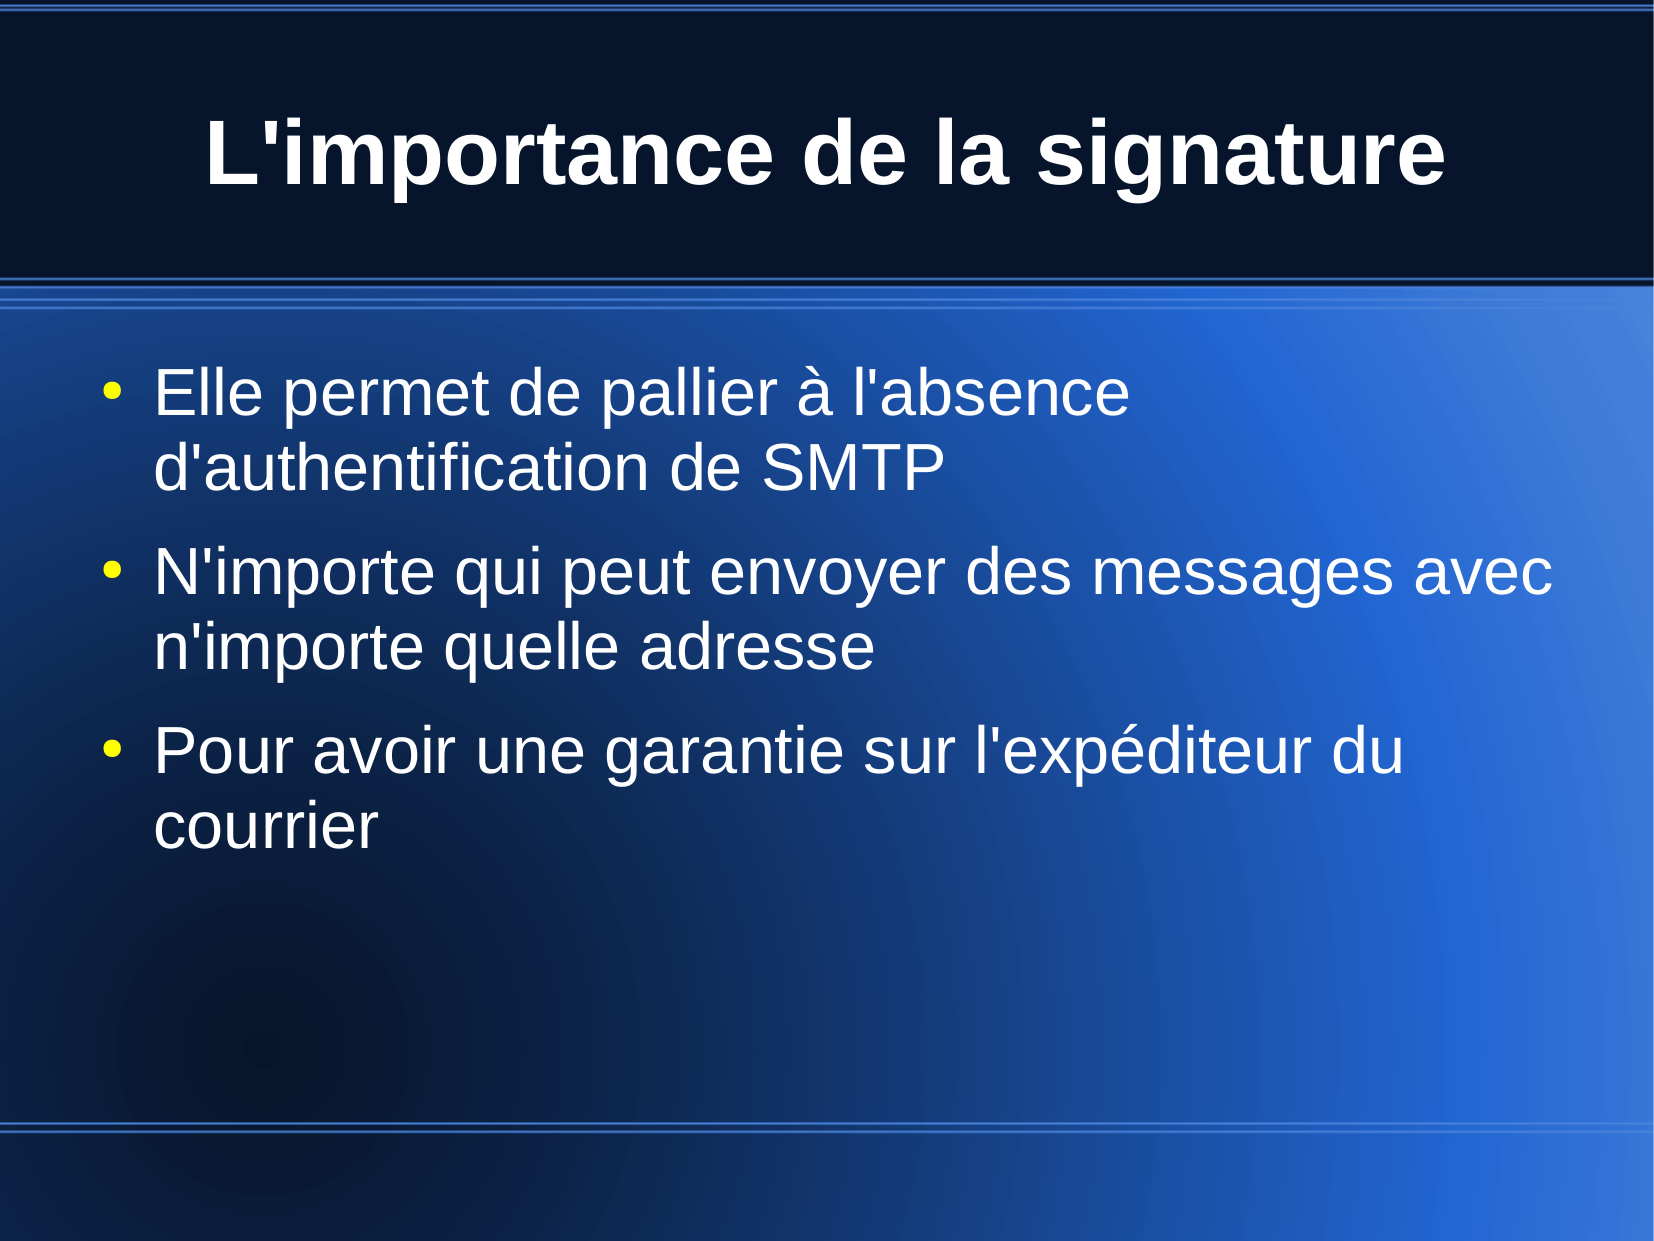

# L'importance de la signature
Elle permet de pallier à l'absence d'authentification de SMTP
N'importe qui peut envoyer des messages avec n'importe quelle adresse
Pour avoir une garantie sur l'expéditeur du courrier